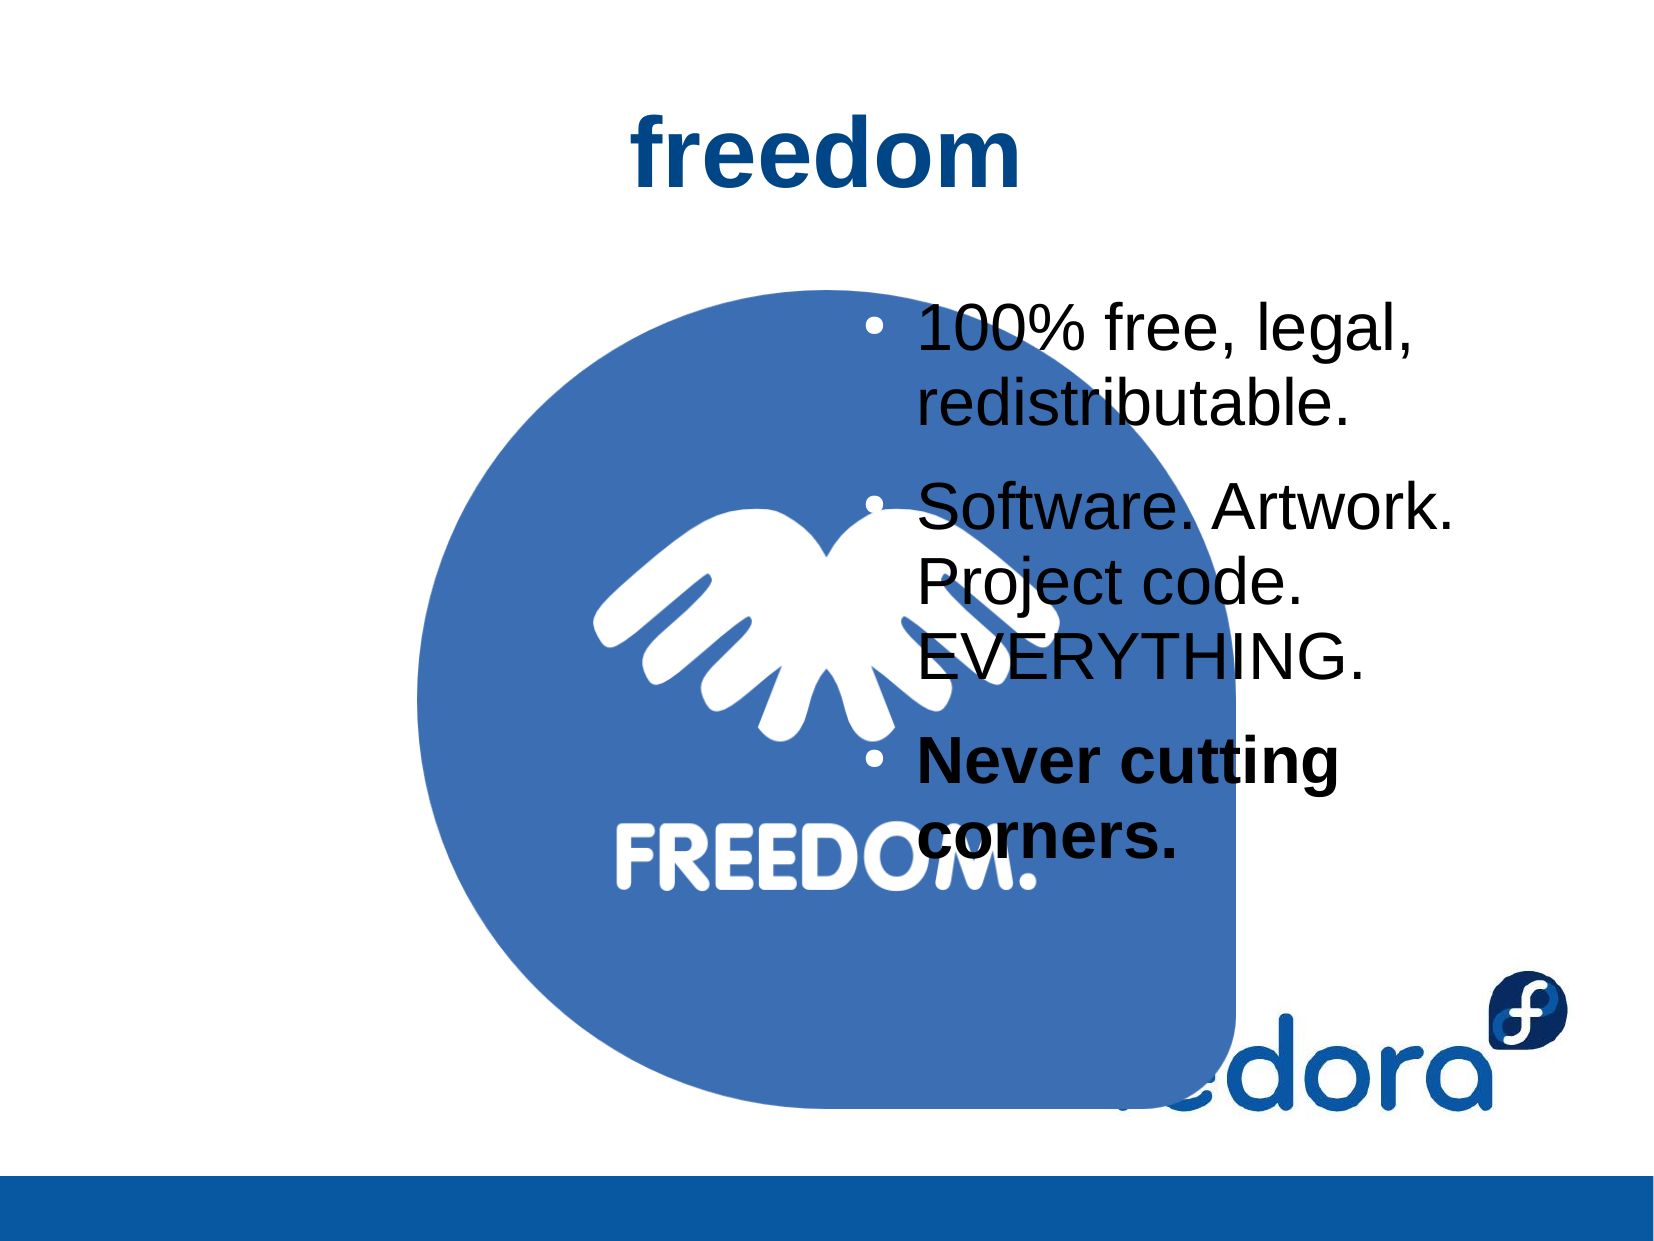

# freedom
100% free, legal, redistributable.
Software. Artwork. Project code. EVERYTHING.
Never cutting corners.